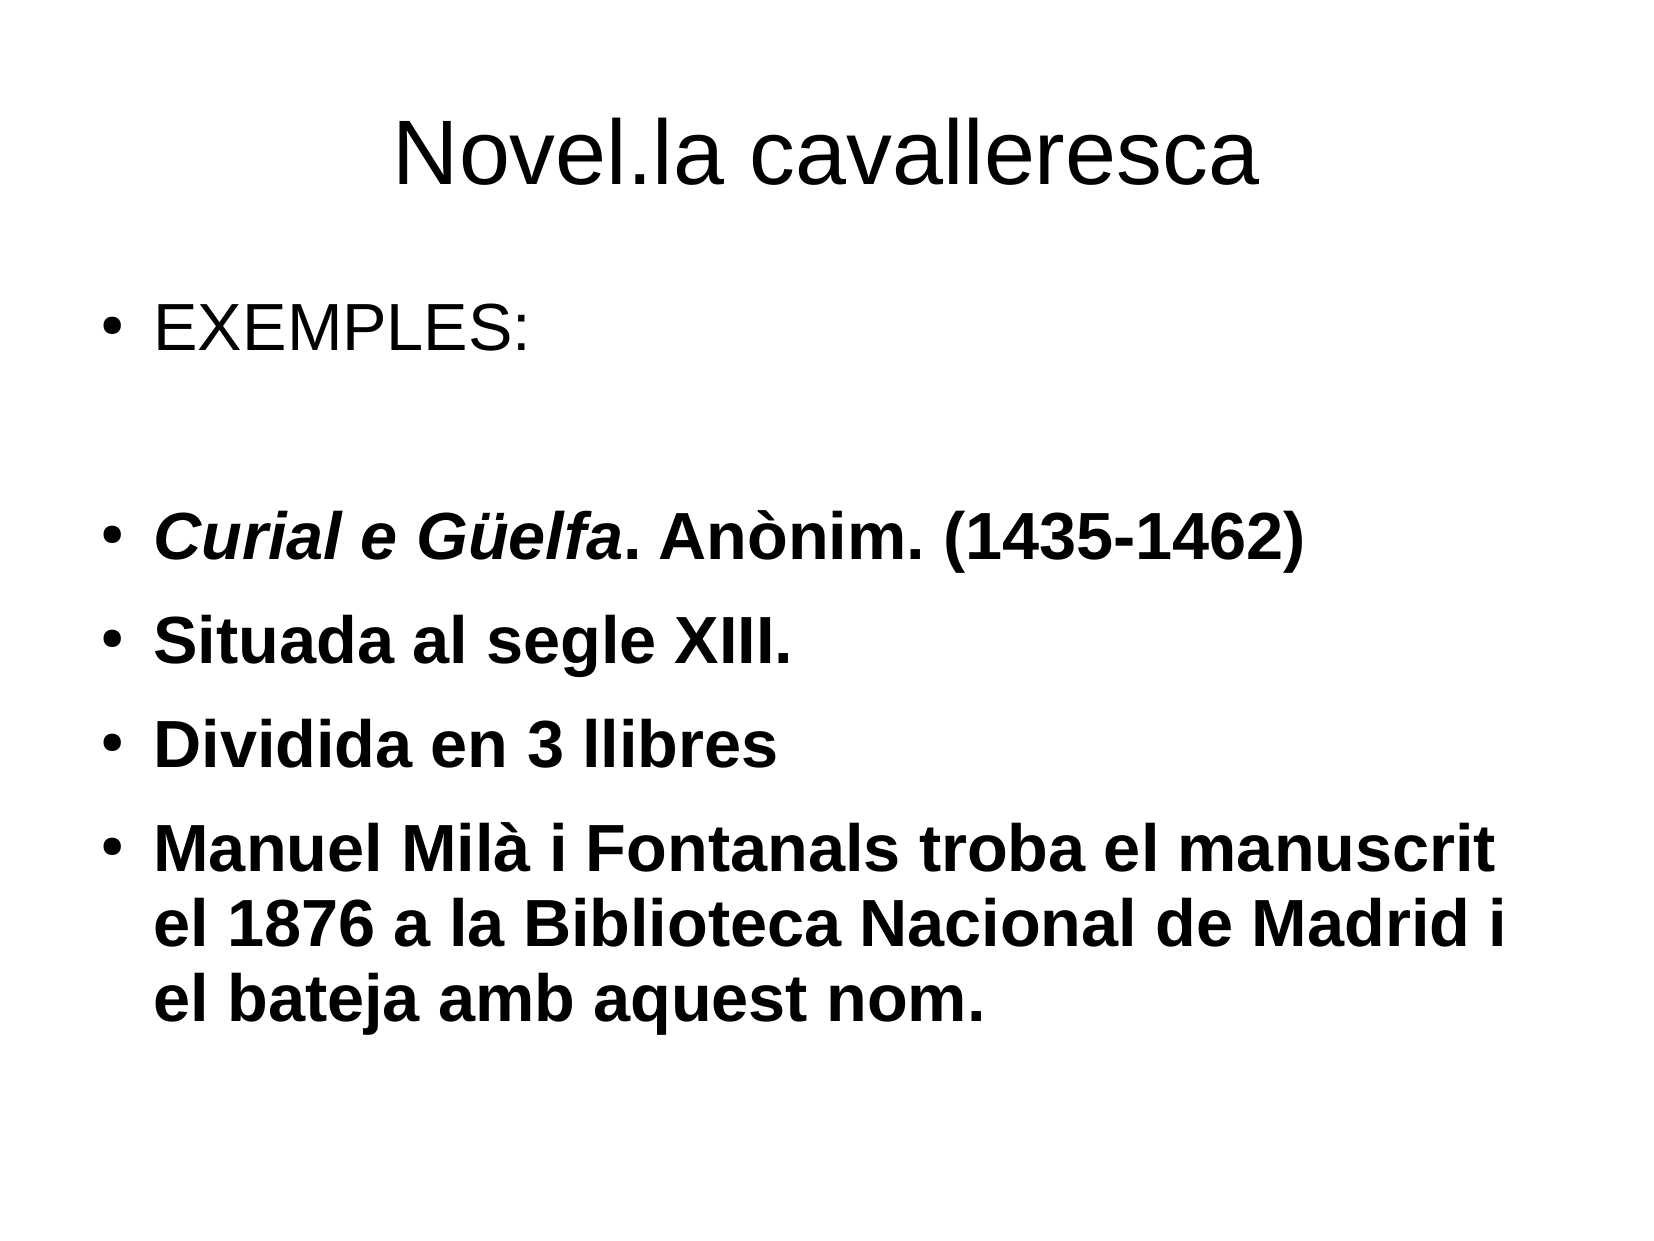

# Novel.la cavalleresca
EXEMPLES:
Curial e Güelfa. Anònim. (1435-1462)
Situada al segle XIII.
Dividida en 3 llibres
Manuel Milà i Fontanals troba el manuscrit el 1876 a la Biblioteca Nacional de Madrid i el bateja amb aquest nom.